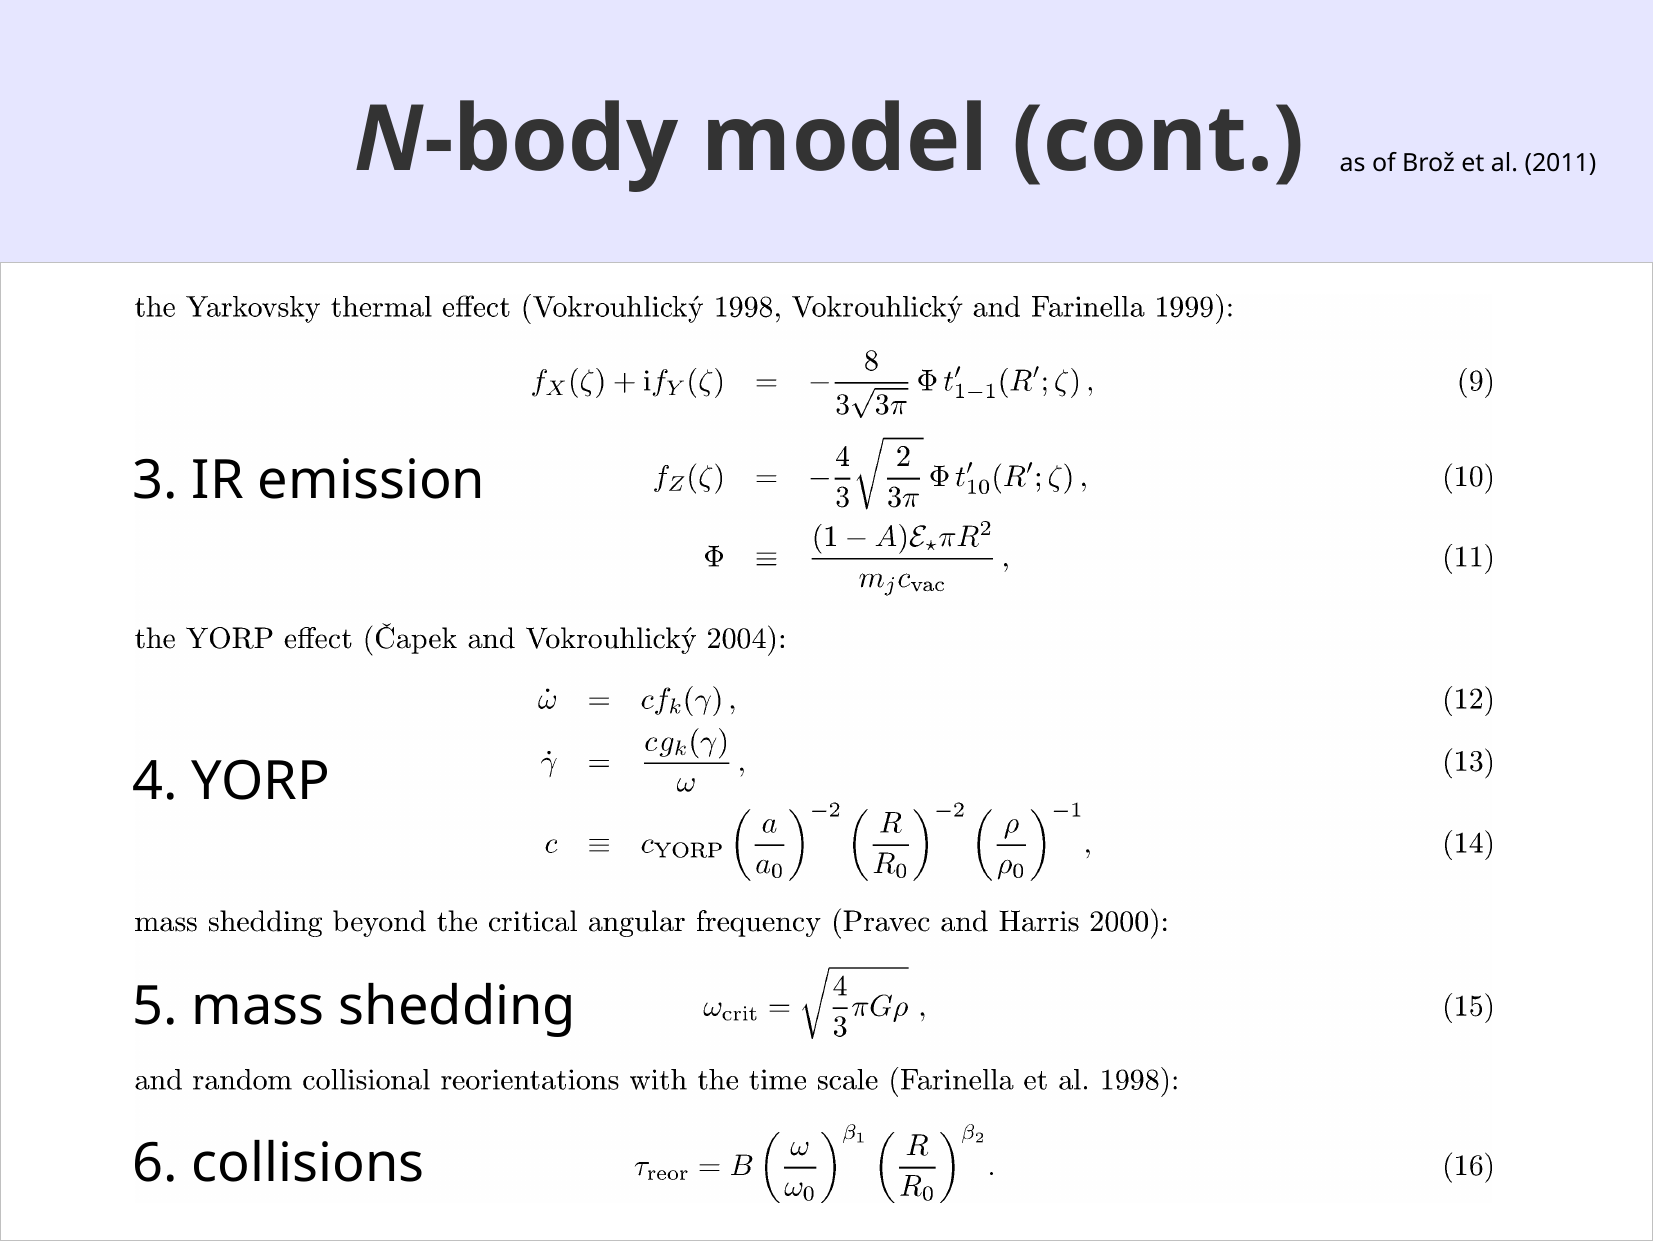

# N-body model (cont.)
as of Brož et al. (2011)
3. IR emission
4. YORP
5. mass shedding
6. collisions